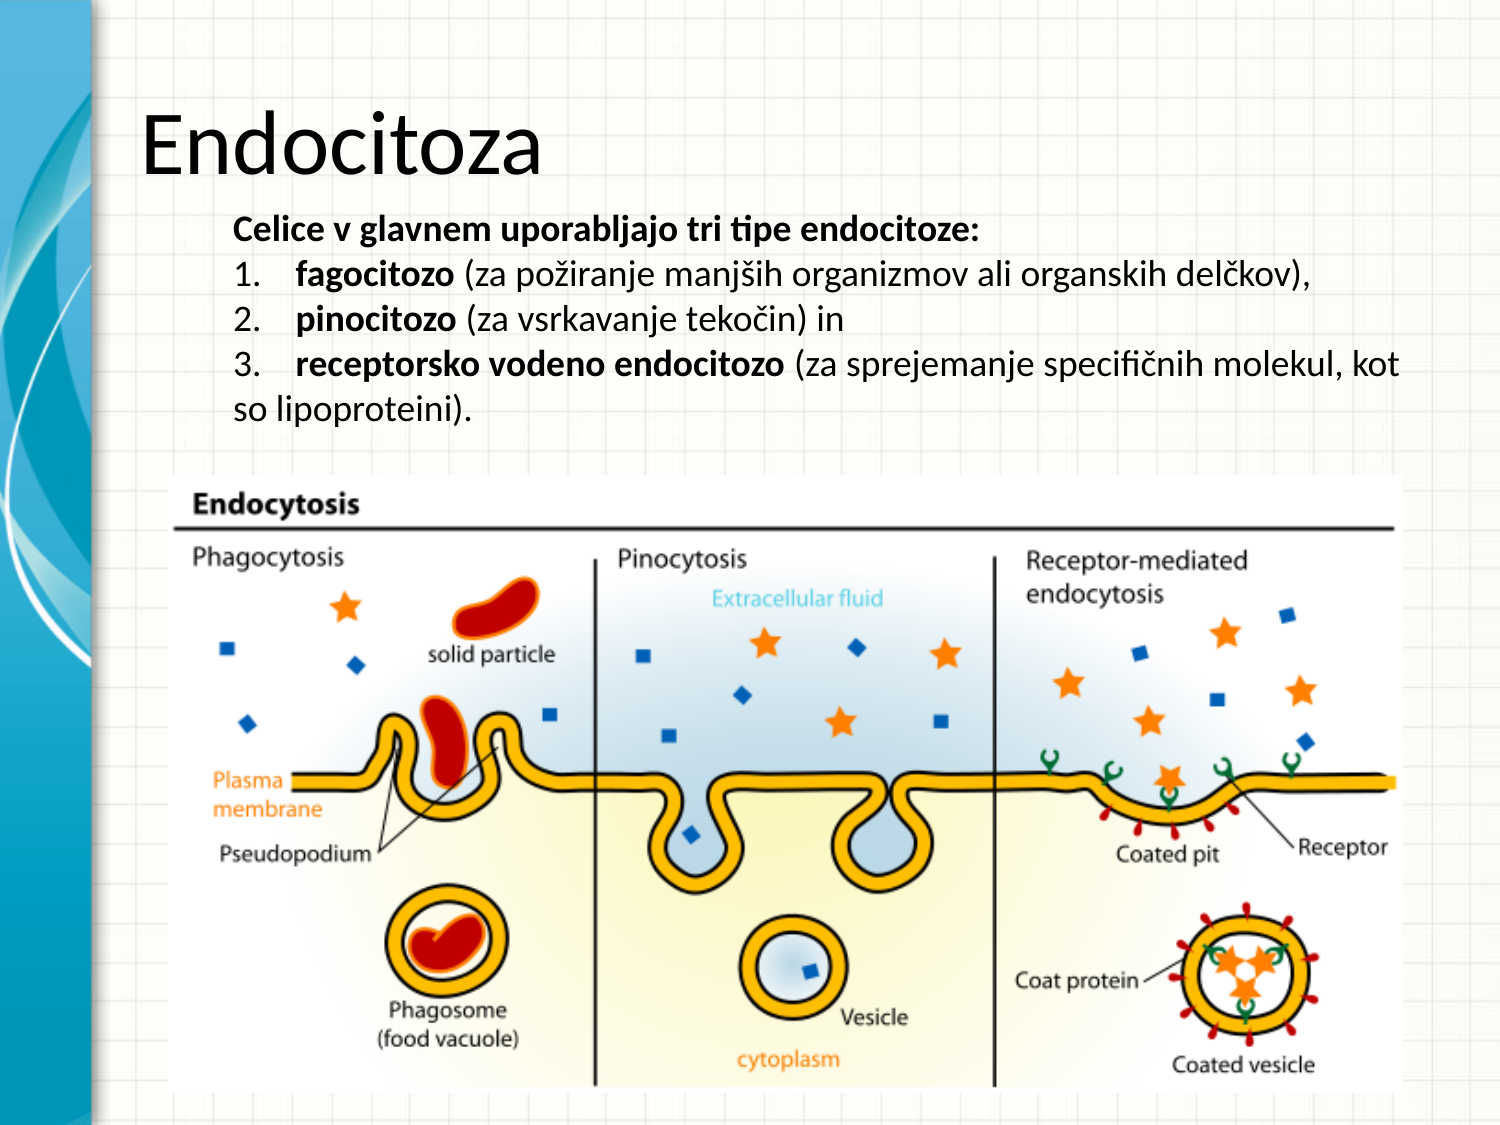

# Endocitoza
Celice v glavnem uporabljajo tri tipe endocitoze:
1.    fagocitozo (za požiranje manjših organizmov ali organskih delčkov),
2.    pinocitozo (za vsrkavanje tekočin) in
3.    receptorsko vodeno endocitozo (za sprejemanje specifičnih molekul, kot so lipoproteini).